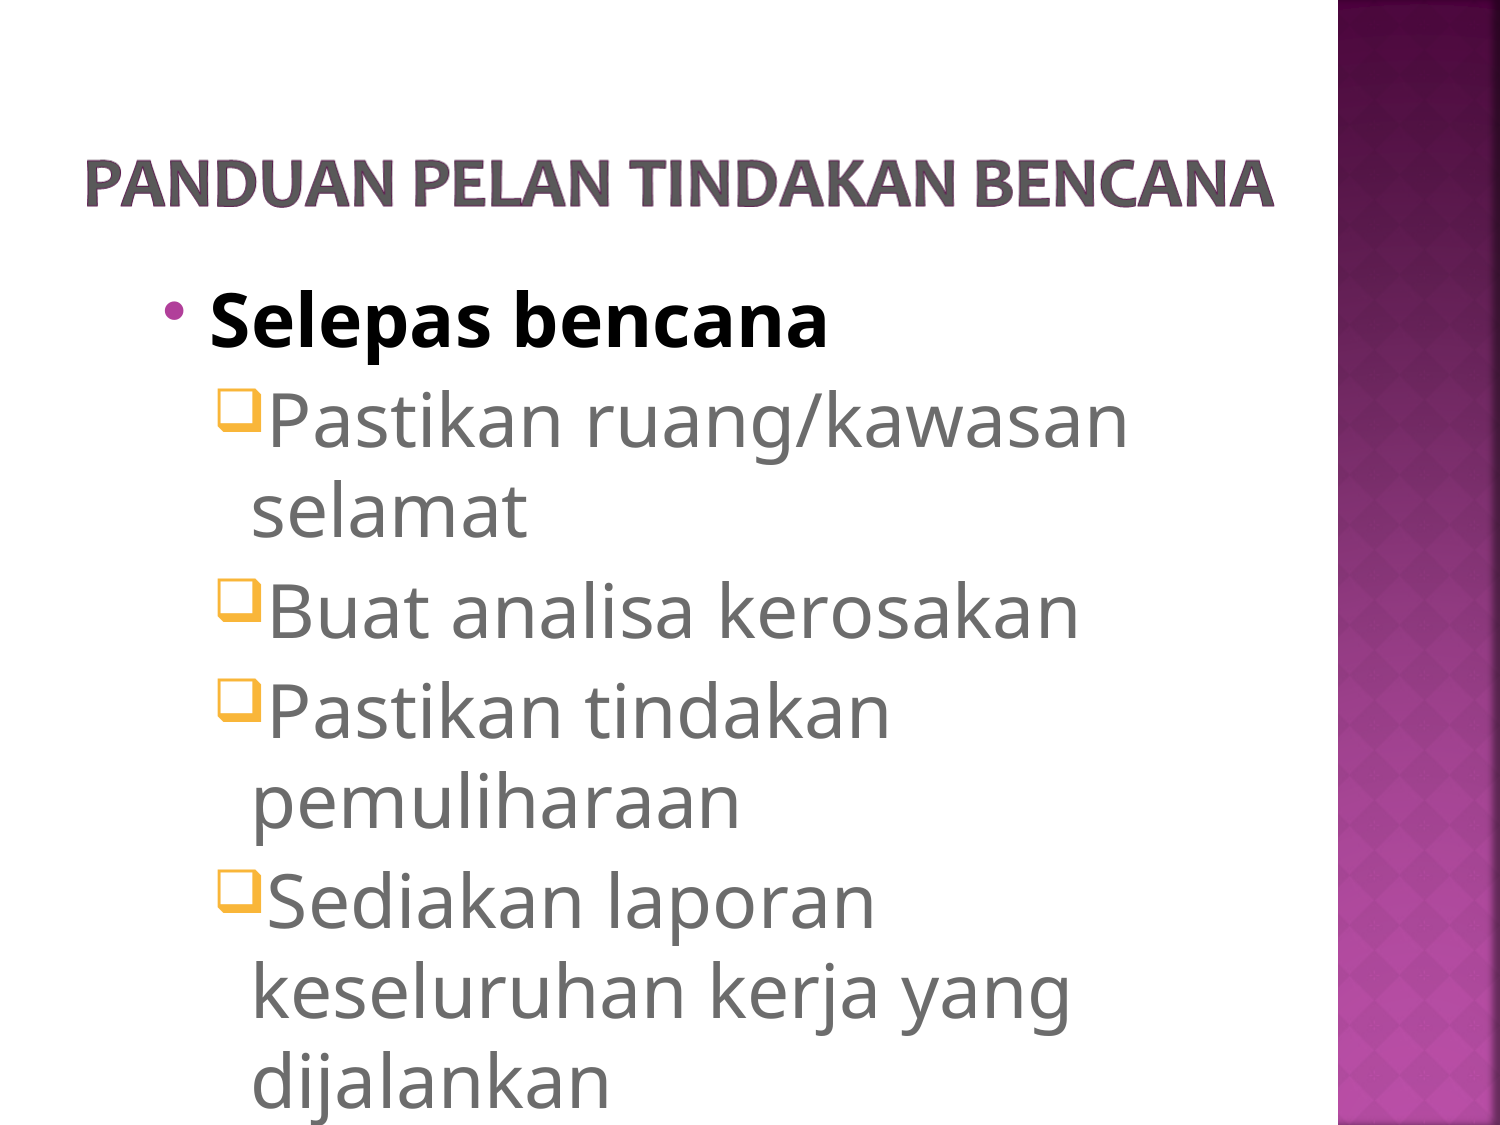

# Selepas bencana
Pastikan ruang/kawasan selamat
Buat analisa kerosakan
Pastikan tindakan pemuliharaan
Sediakan laporan keseluruhan kerja yang dijalankan